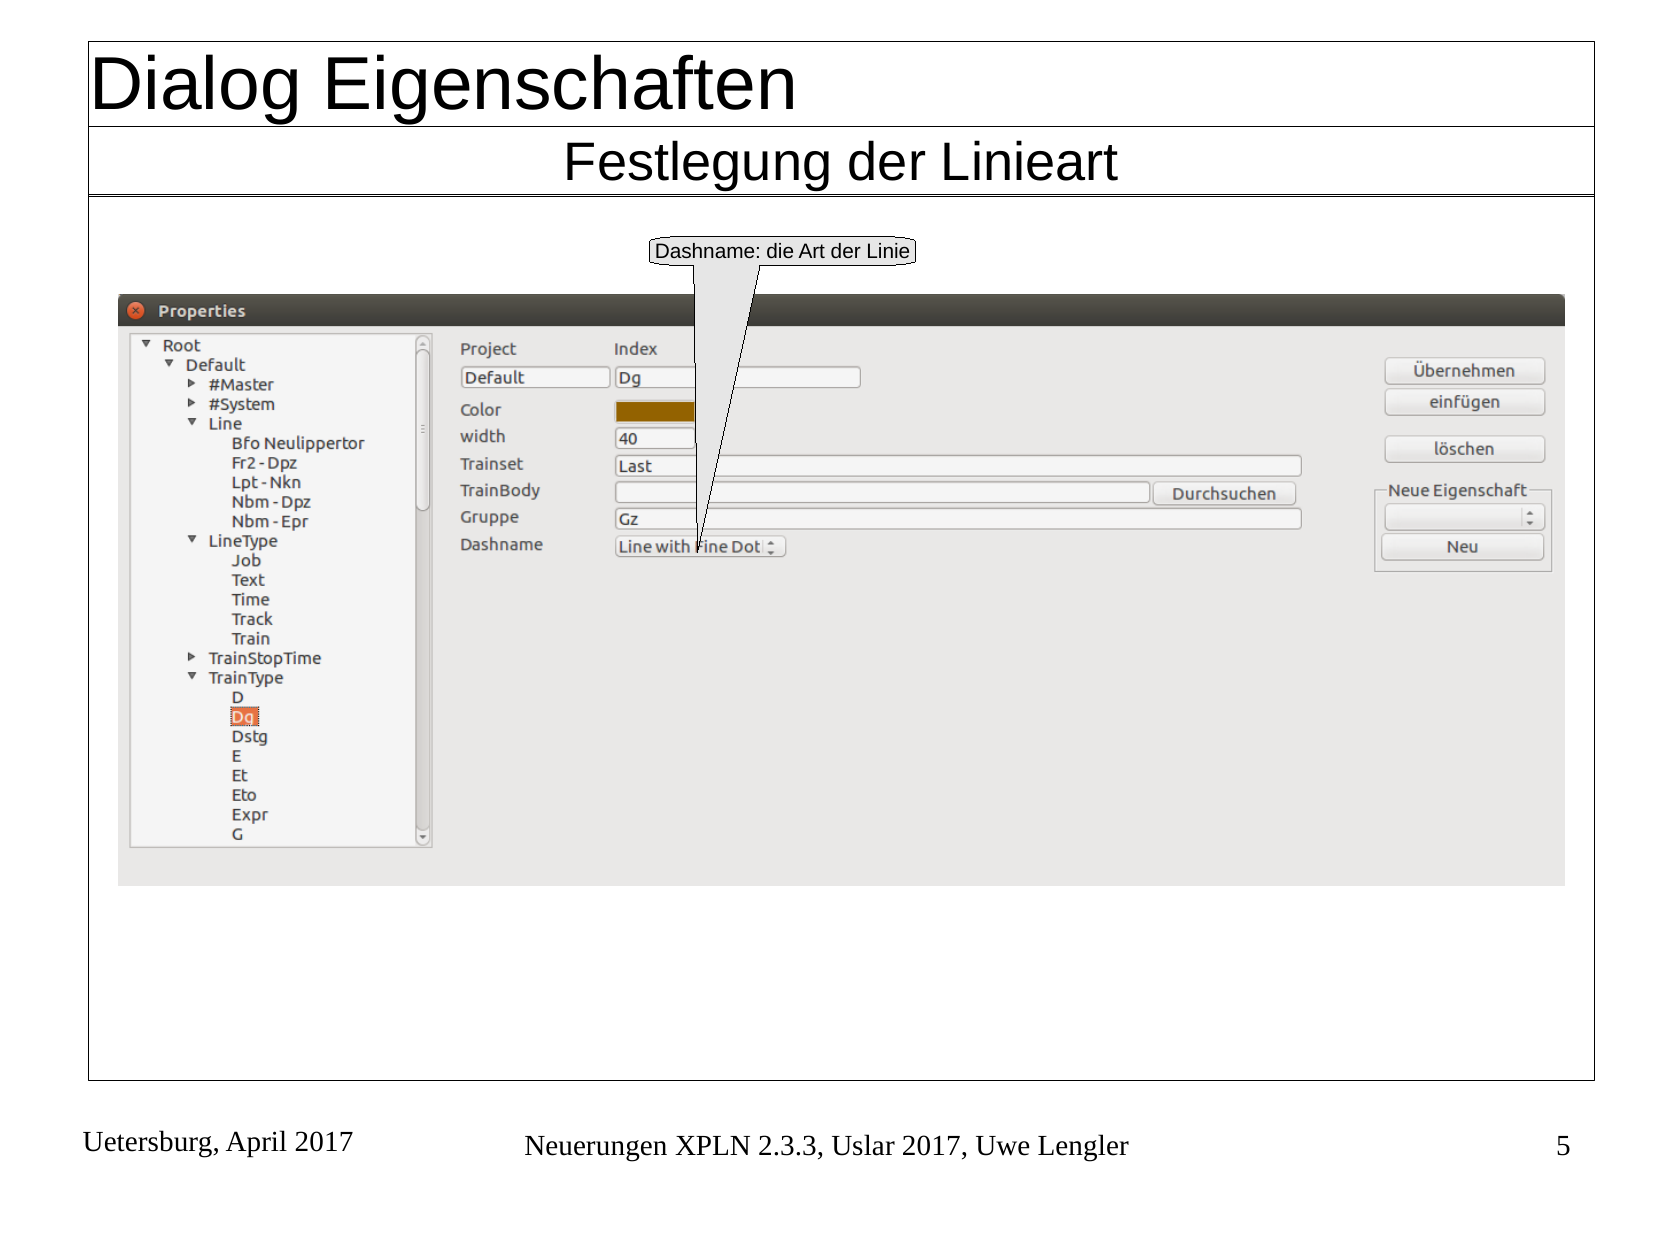

# Dialog Eigenschaften
Festlegung der Linieart
Dashname: die Art der Linie
Uetersburg, April 2017
Neuerungen XPLN 2.3.3, Uslar 2017, Uwe Lengler
5